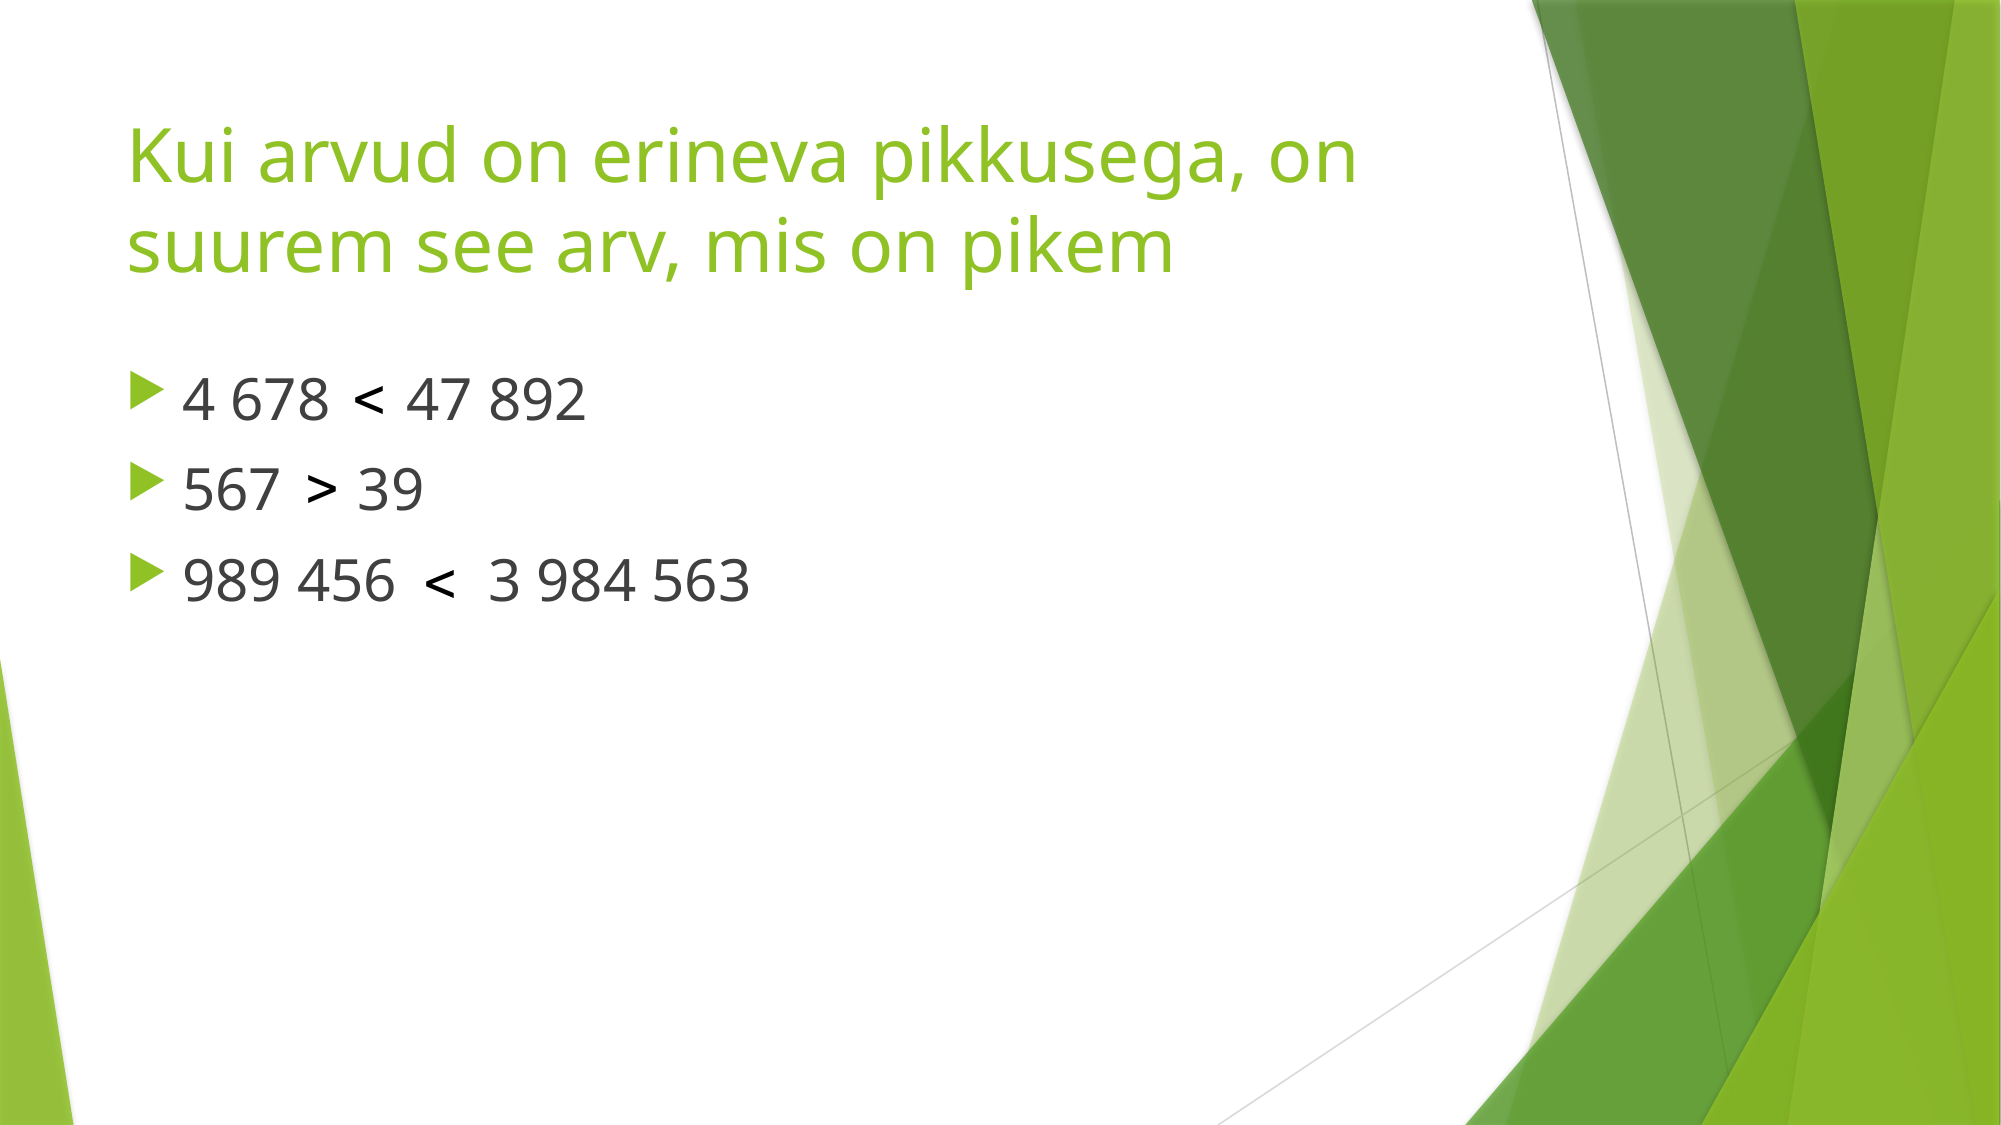

# Kui arvud on erineva pikkusega, on suurem see arv, mis on pikem
4 678 47 892
567 39
989 456 3 984 563